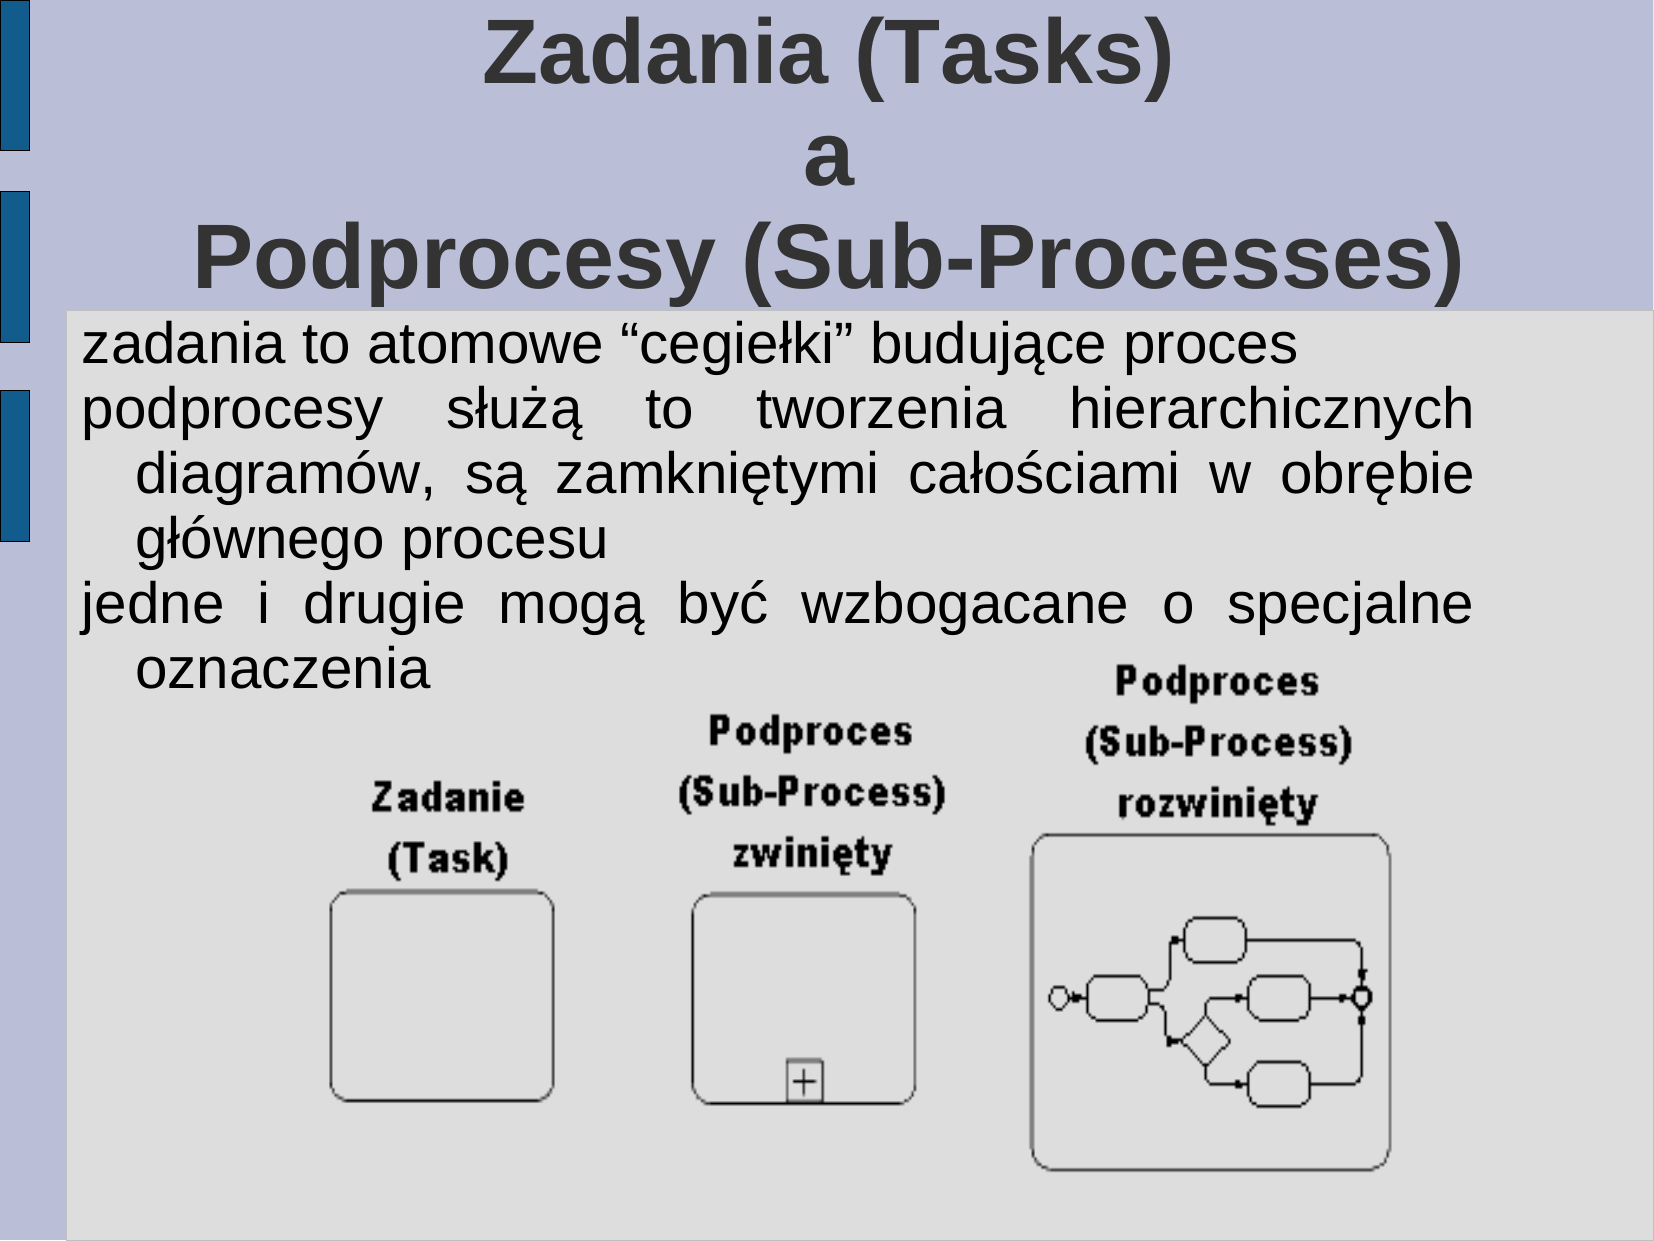

# Zadania (Tasks) a Podprocesy (Sub-Processes)
zadania to atomowe “cegiełki” budujące proces
podprocesy służą to tworzenia hierarchicznych diagramów, są zamkniętymi całościami w obrębie głównego procesu
jedne i drugie mogą być wzbogacane o specjalne oznaczenia